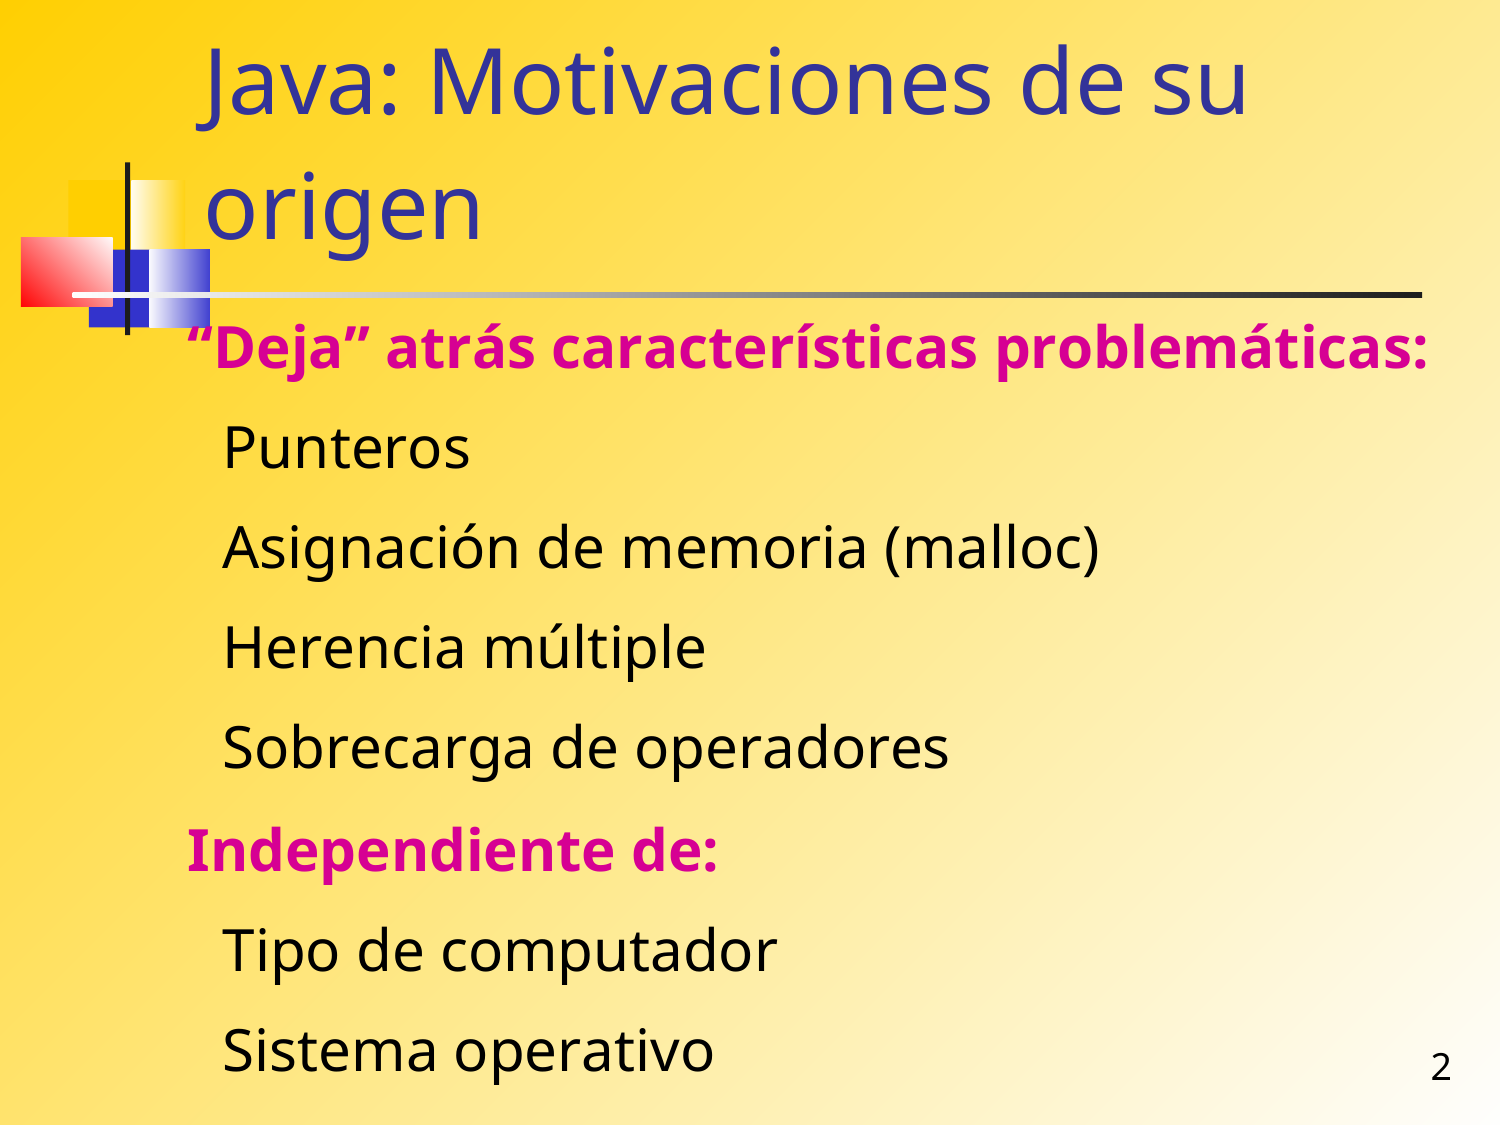

# Java: Motivaciones de su origen
“Deja” atrás características problemáticas:
Punteros
Asignación de memoria (malloc)
Herencia múltiple
Sobrecarga de operadores
Independiente de:
Tipo de computador
Sistema operativo
Sistema de ventanas (win32, Motif, etc...)
2